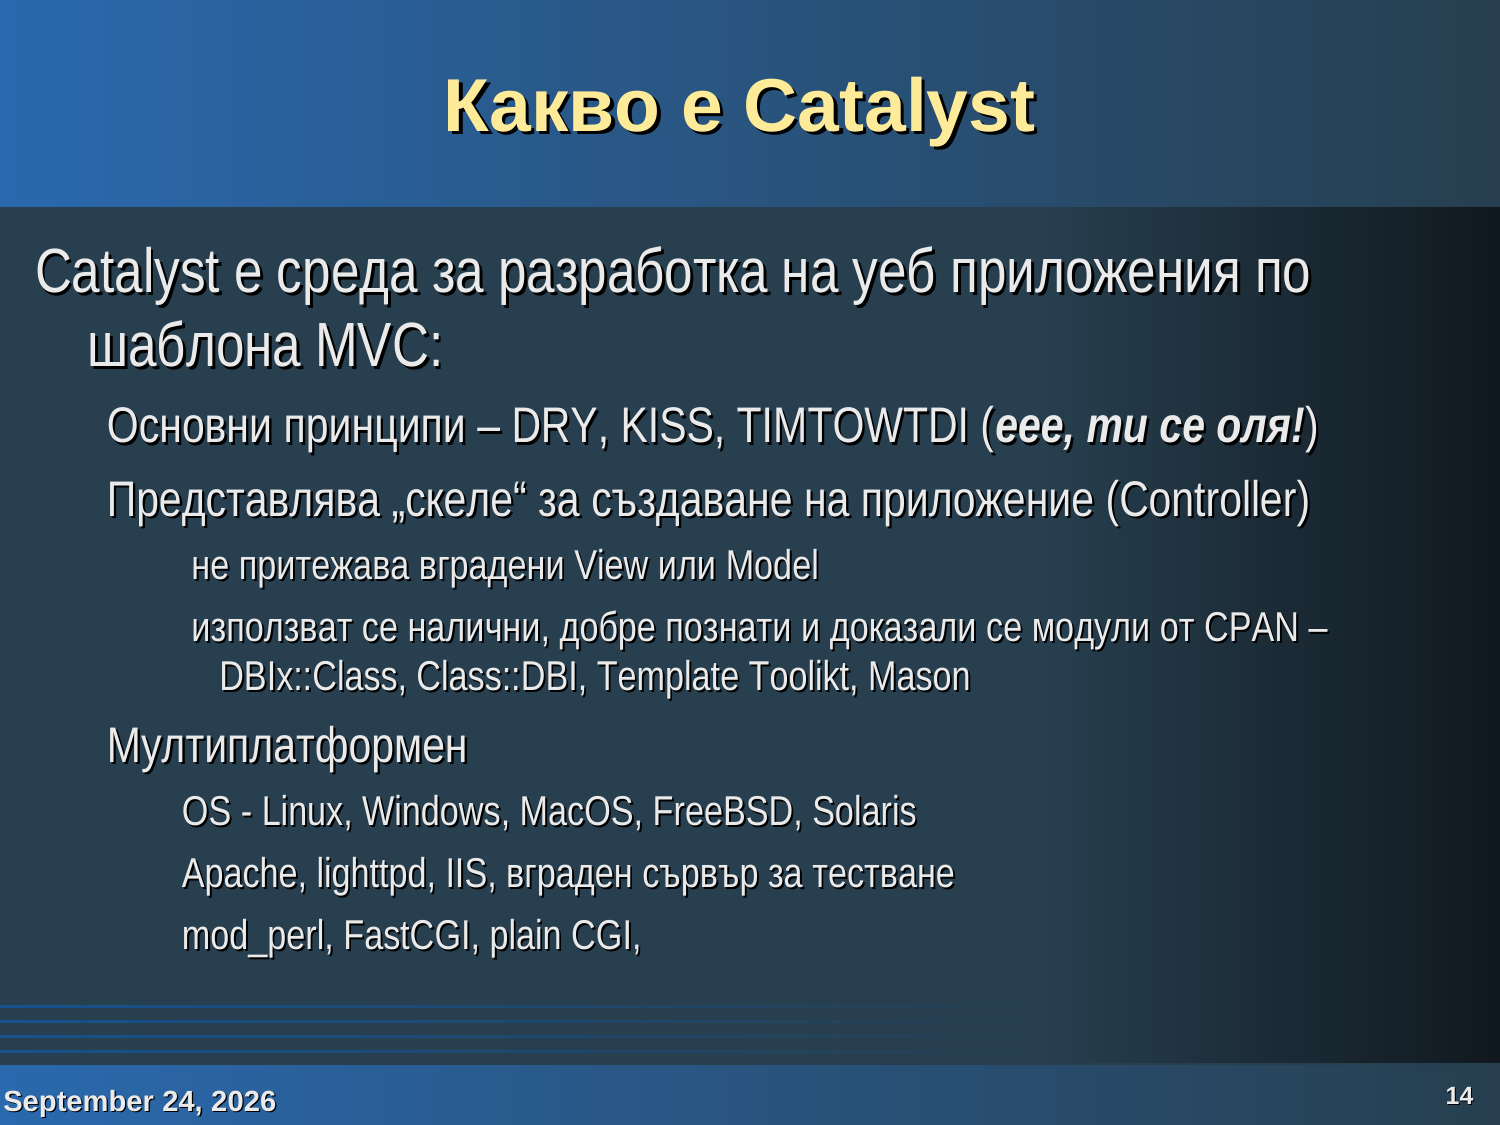

# Какво е Catalyst
Catalyst е среда за разработка на уеб приложения по шаблона MVC:
Основни принципи – DRY, KISS, TIMTOWTDI (еее, ти се оля!)
Представлява „скеле“ за създаване на приложение (Controller)
 не притежава вградени View или Model
 използват се налични, добре познати и доказали се модули от CPAN – DBIx::Class, Class::DBI, Template Toolikt, Mason
Мултиплатформен
OS - Linux, Windows, MacOS, FreeBSD, Solaris
Apache, lighttpd, IIS, вграден сървър за тестване
mod_perl, FastCGI, plain CGI,